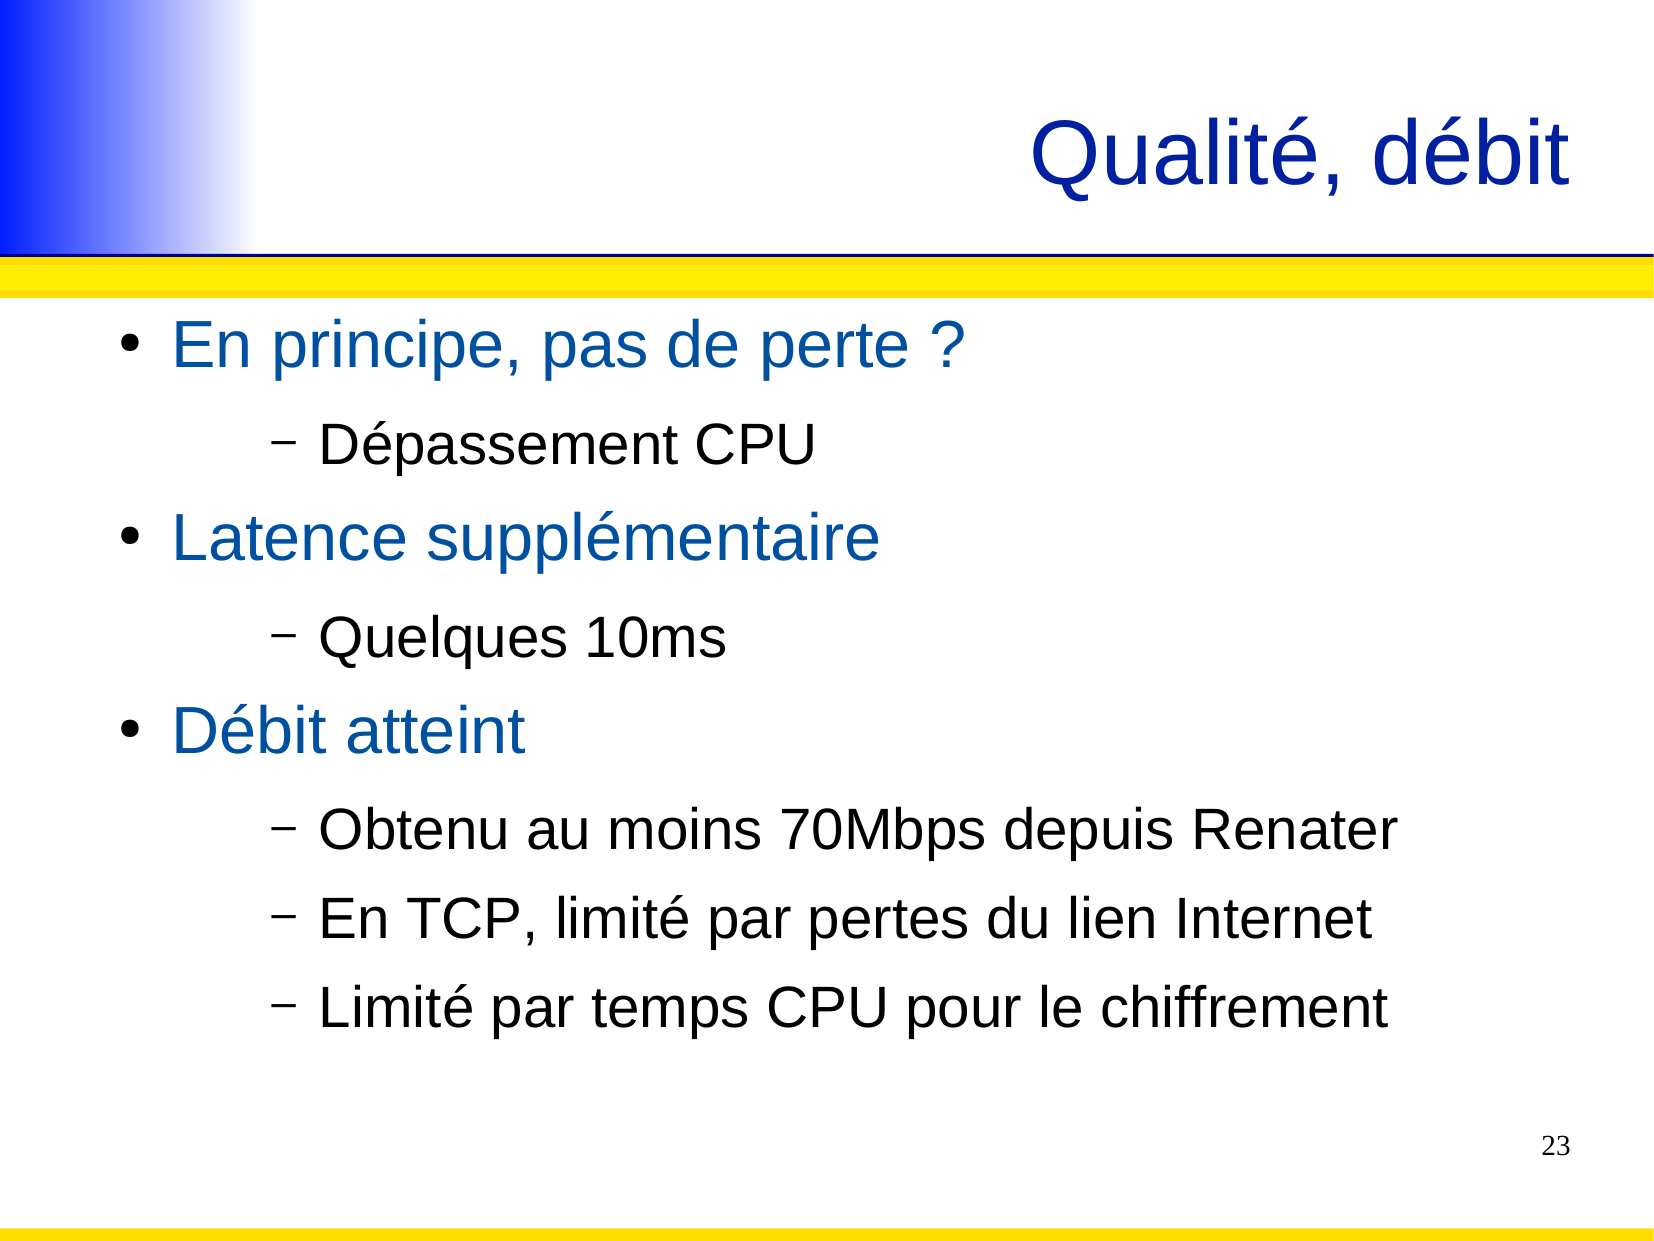

# Qualité, débit
En principe, pas de perte ?
Dépassement CPU
Latence supplémentaire
Quelques 10ms
Débit atteint
Obtenu au moins 70Mbps depuis Renater
En TCP, limité par pertes du lien Internet
Limité par temps CPU pour le chiffrement
23